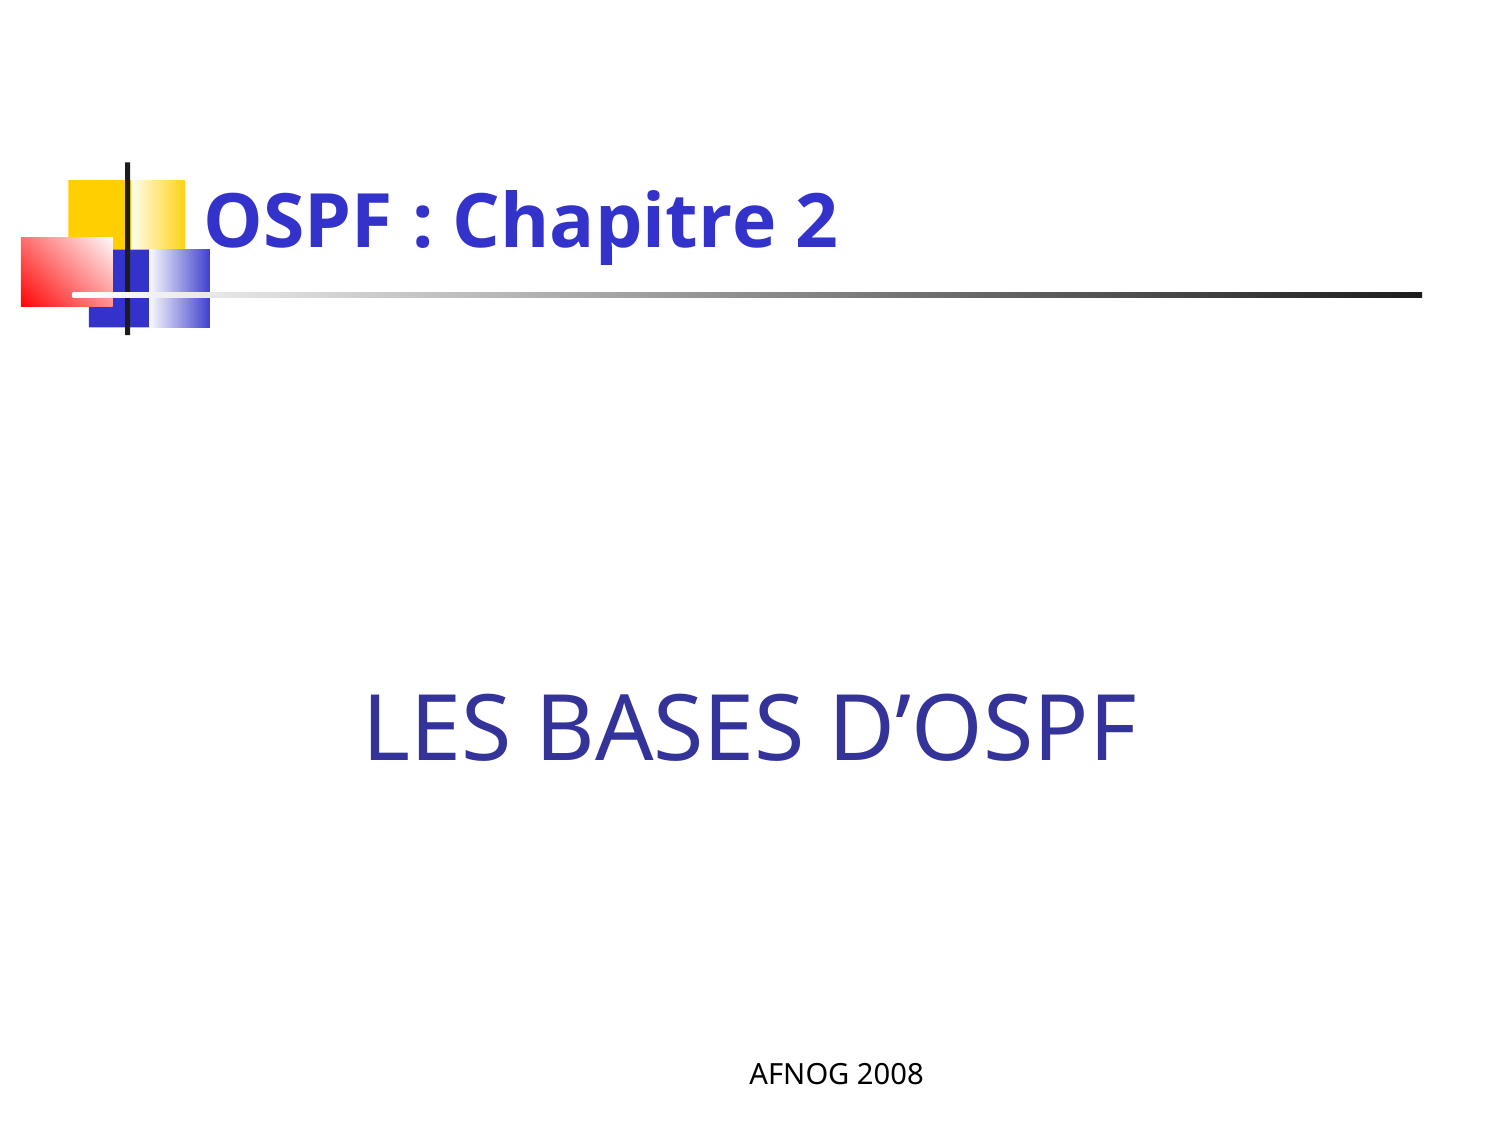

OSPF : Chapitre 2
# LES BASES D’OSPF
AFNOG 2008